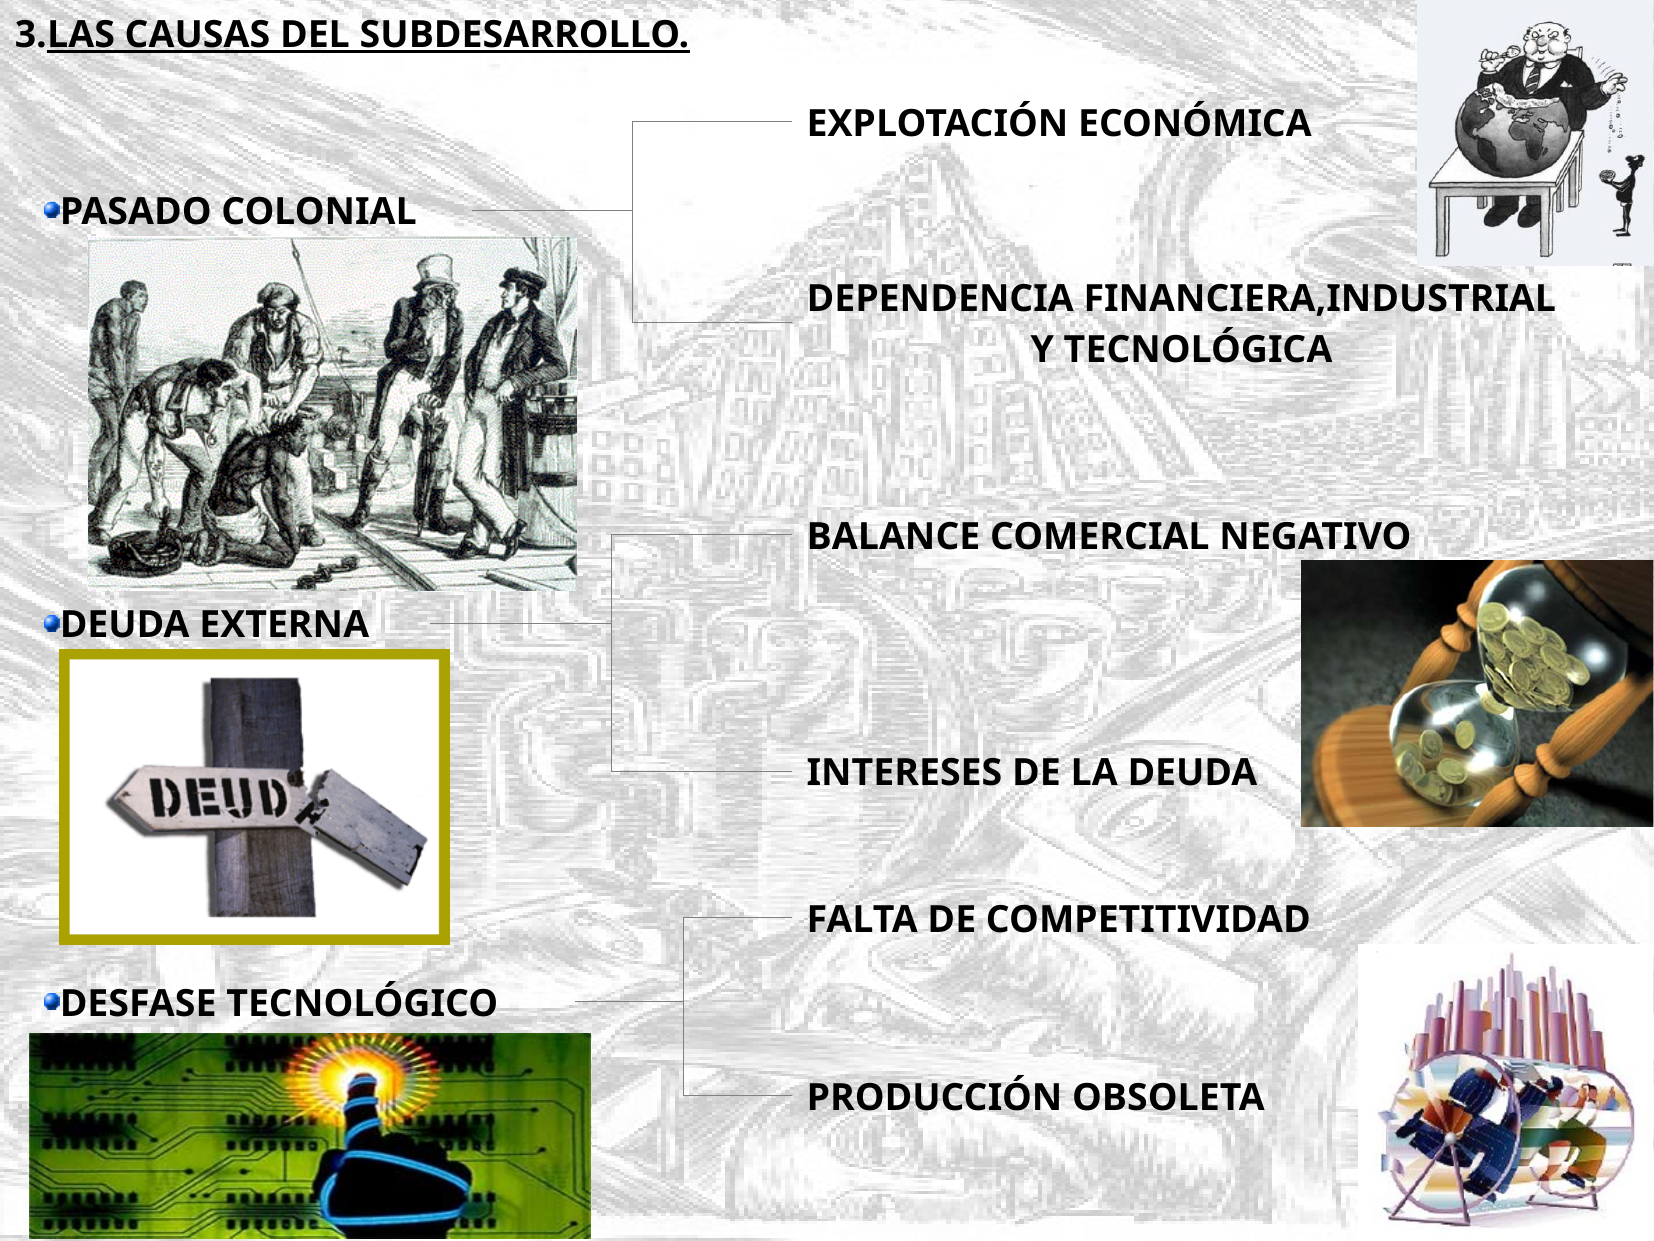

3.LAS CAUSAS DEL SUBDESARROLLO.
EXPLOTACIÓN ECONÓMICA
PASADO COLONIAL
DEPENDENCIA FINANCIERA,INDUSTRIAL
Y TECNOLÓGICA
BALANCE COMERCIAL NEGATIVO
DEUDA EXTERNA
INTERESES DE LA DEUDA
FALTA DE COMPETITIVIDAD
DESFASE TECNOLÓGICO
PRODUCCIÓN OBSOLETA